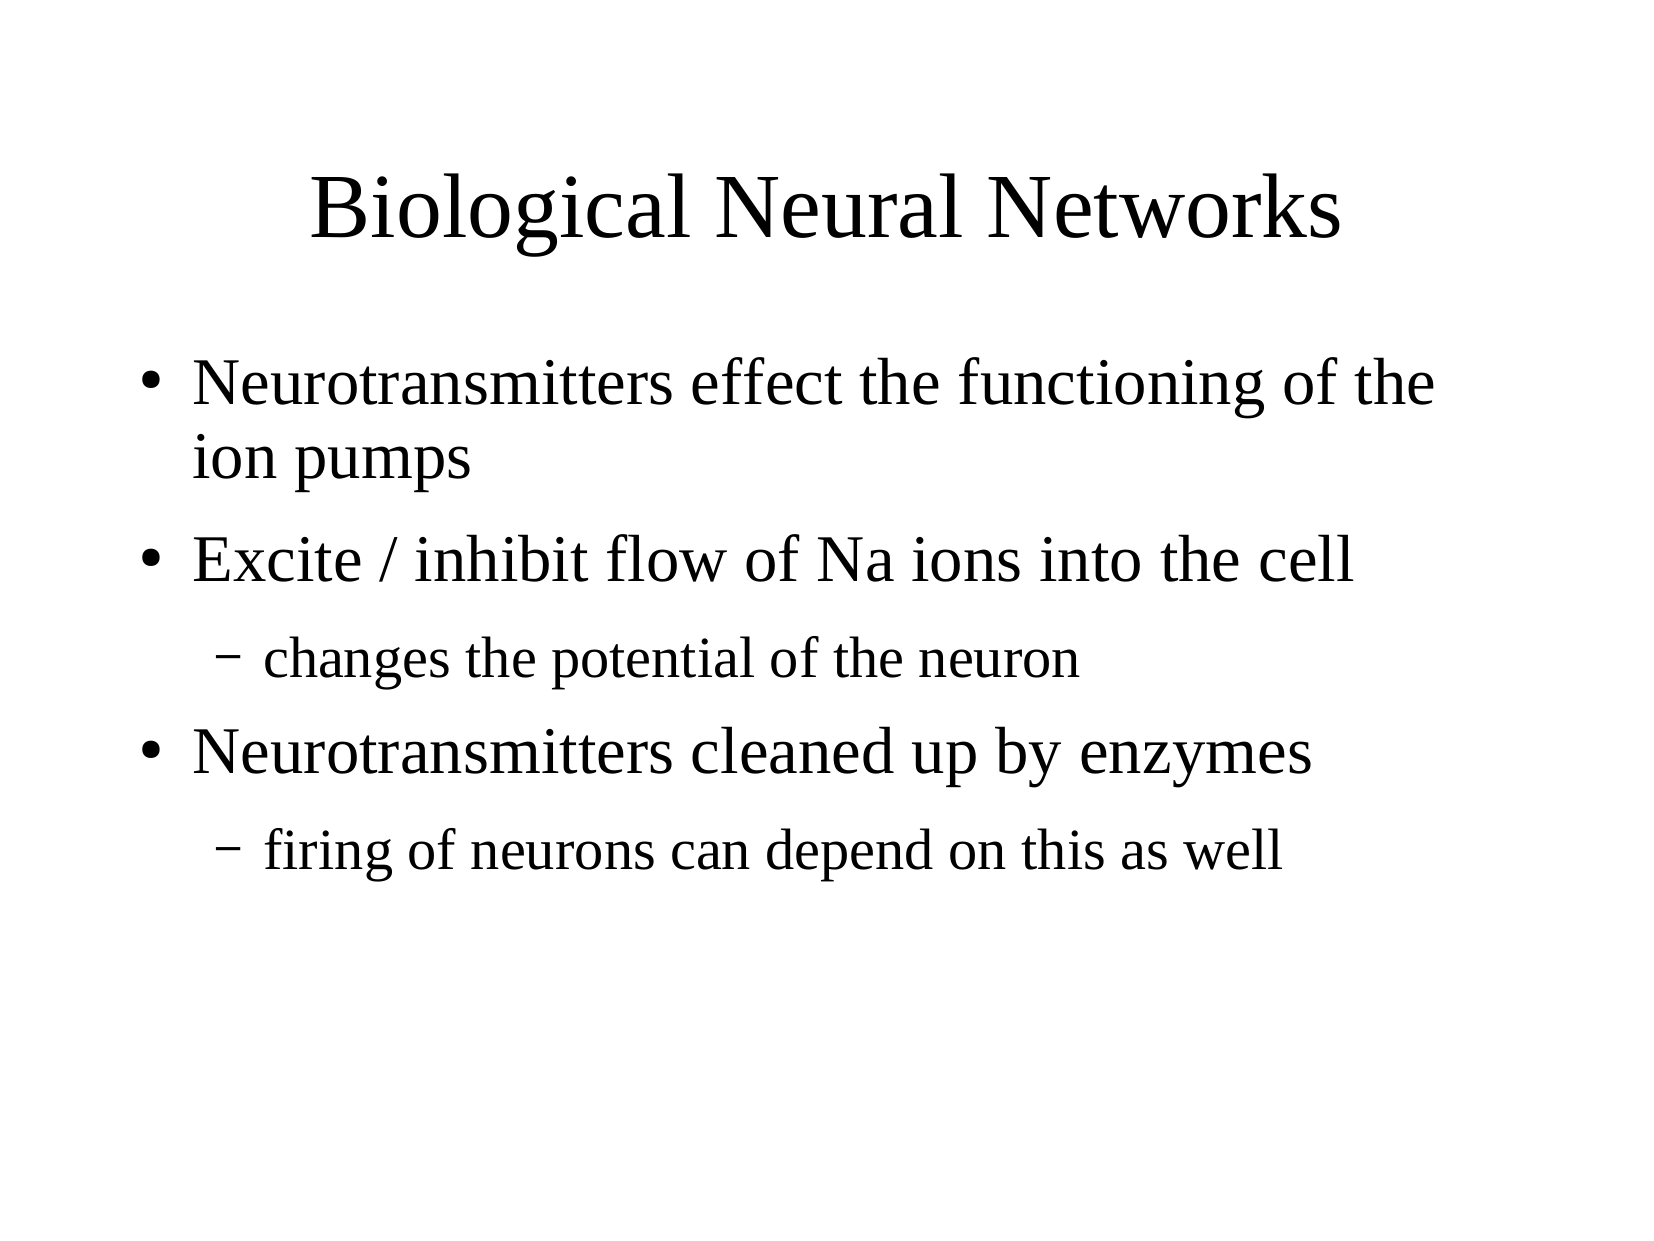

# Biological Neural Networks
Neurotransmitters effect the functioning of the ion pumps
Excite / inhibit flow of Na ions into the cell
changes the potential of the neuron
Neurotransmitters cleaned up by enzymes
firing of neurons can depend on this as well